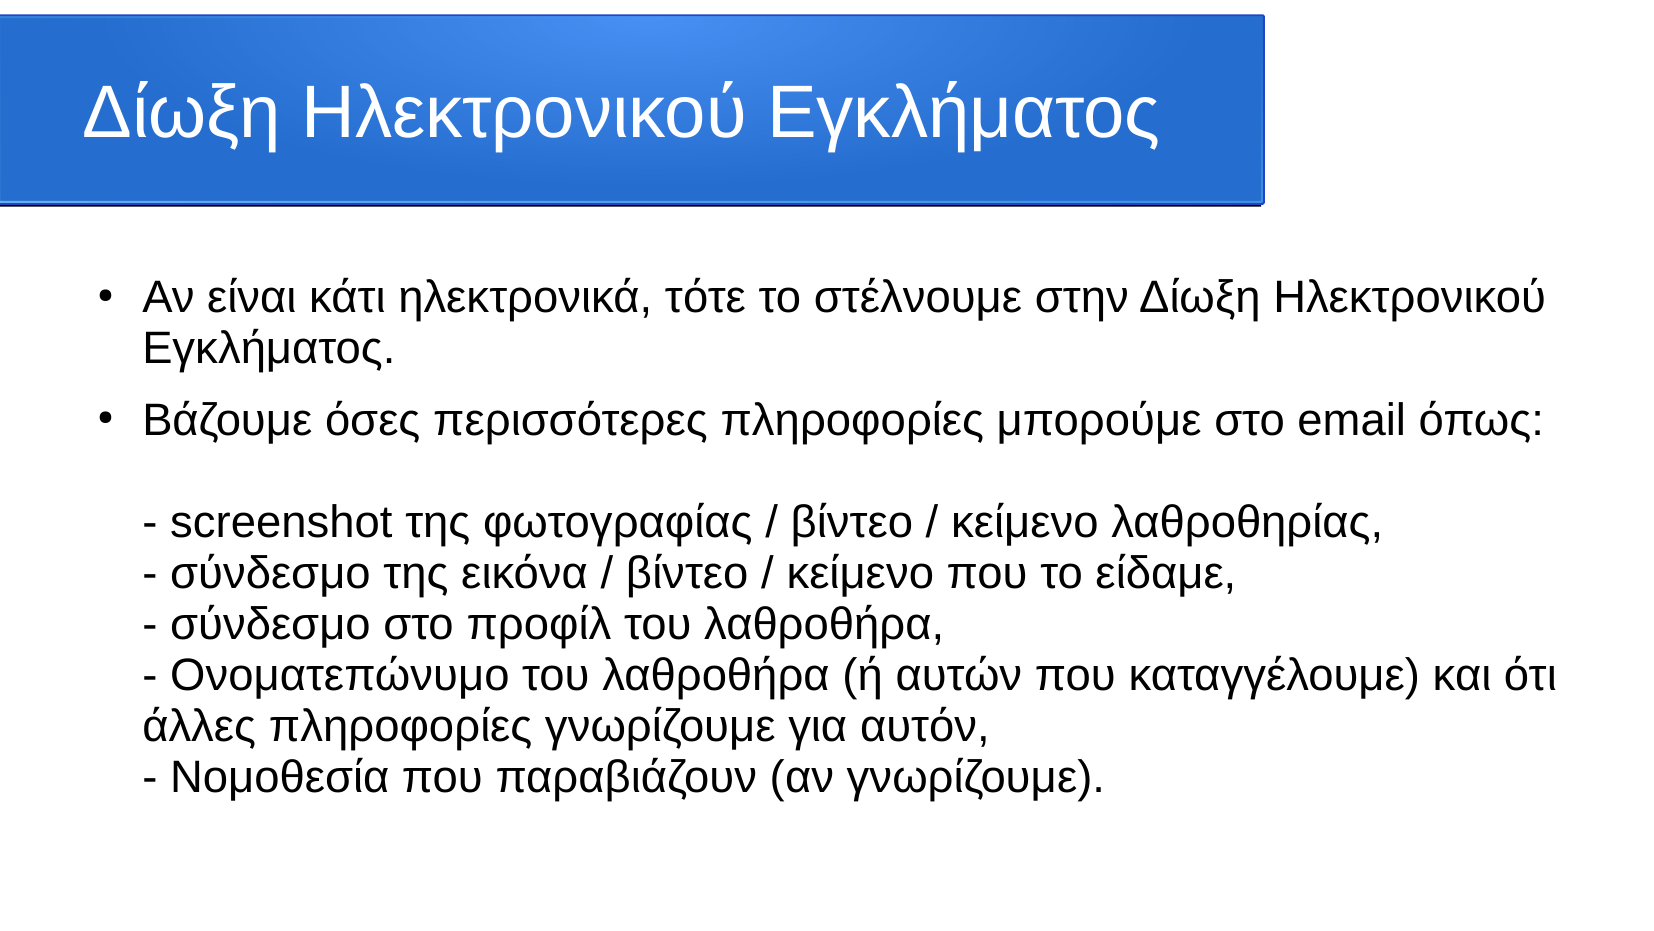

# Δίωξη Ηλεκτρονικού Εγκλήματος
Αν είναι κάτι ηλεκτρονικά, τότε το στέλνουμε στην Δίωξη Ηλεκτρονικού Εγκλήματος.
Βάζουμε όσες περισσότερες πληροφορίες μπορούμε στο email όπως:
- screenshot της φωτογραφίας / βίντεο / κείμενο λαθροθηρίας,
- σύνδεσμο της εικόνα / βίντεο / κείμενο που το είδαμε,
- σύνδεσμο στο προφίλ του λαθροθήρα,
- Ονοματεπώνυμο του λαθροθήρα (ή αυτών που καταγγέλουμε) και ότι άλλες πληροφορίες γνωρίζουμε για αυτόν,
- Νομοθεσία που παραβιάζουν (αν γνωρίζουμε).